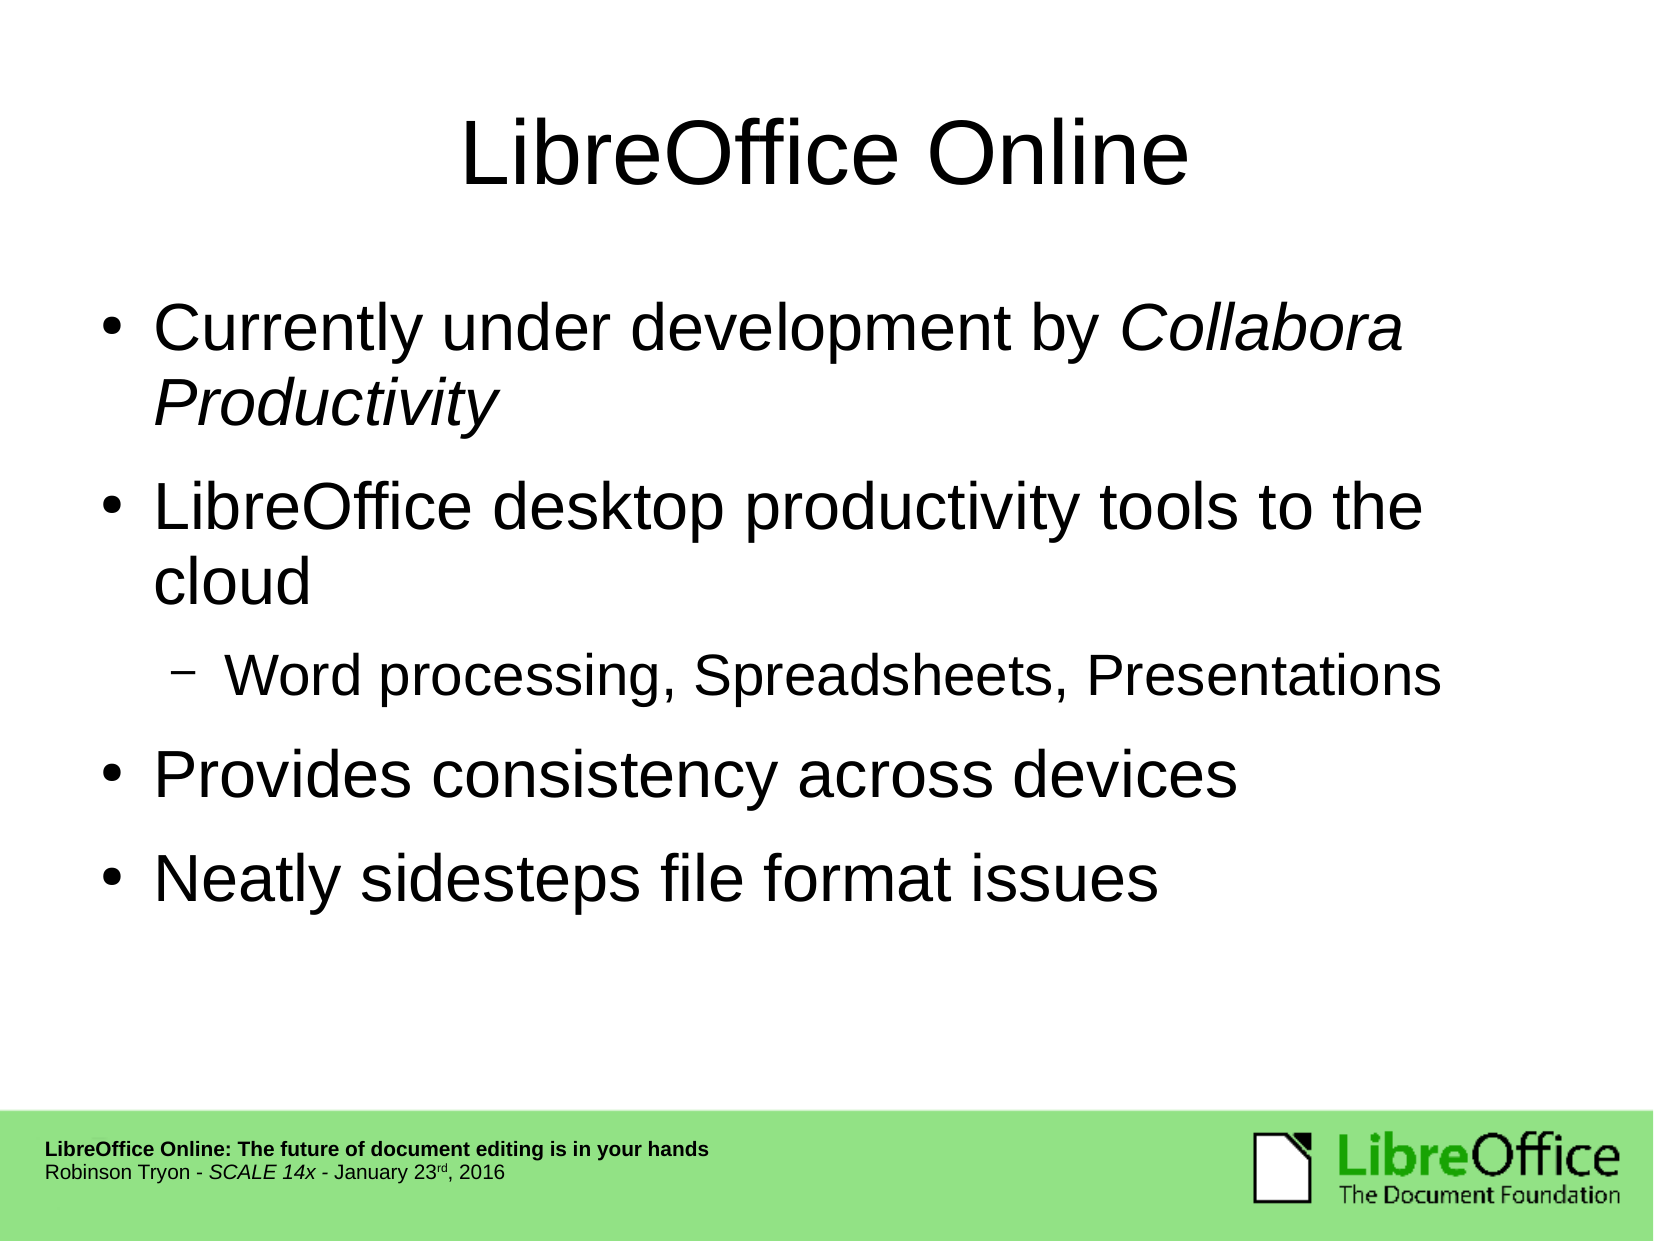

# LibreOffice Online
Currently under development by Collabora Productivity
LibreOffice desktop productivity tools to the cloud
Word processing, Spreadsheets, Presentations
Provides consistency across devices
Neatly sidesteps file format issues